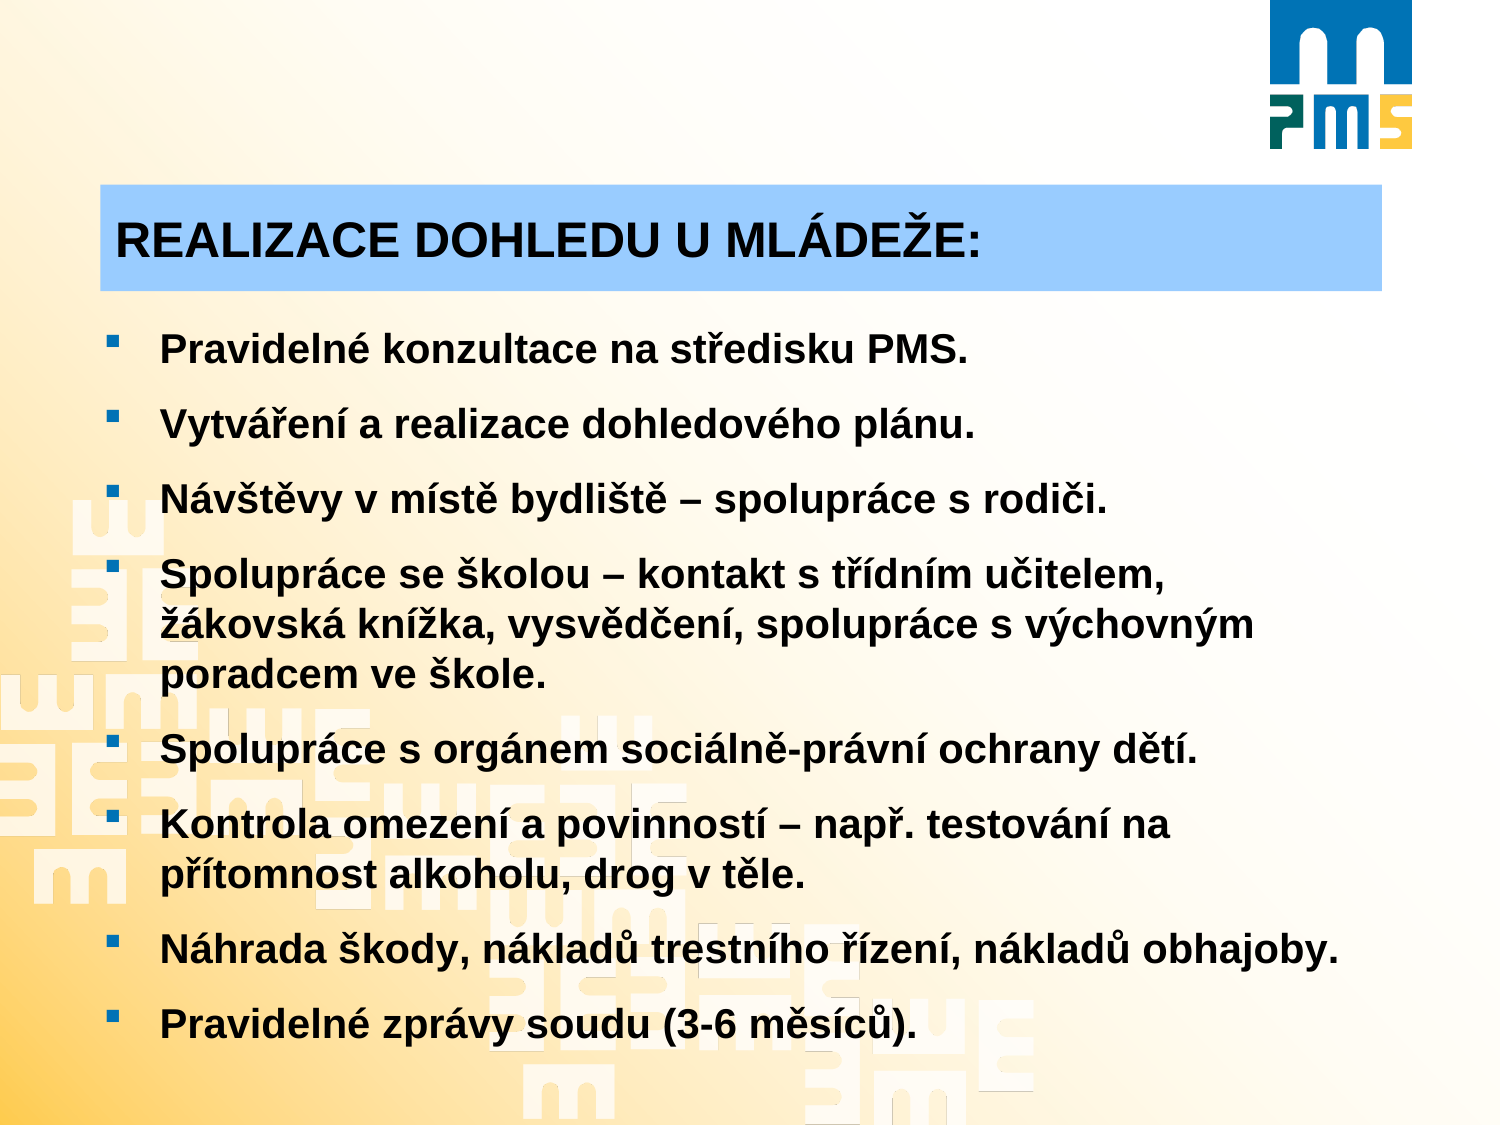

# REALIZACE DOHLEDU U MLÁDEŽE:
Pravidelné konzultace na středisku PMS.
Vytváření a realizace dohledového plánu.
Návštěvy v místě bydliště – spolupráce s rodiči.
Spolupráce se školou – kontakt s třídním učitelem, žákovská knížka, vysvědčení, spolupráce s výchovným poradcem ve škole.
Spolupráce s orgánem sociálně-právní ochrany dětí.
Kontrola omezení a povinností – např. testování na přítomnost alkoholu, drog v těle.
Náhrada škody, nákladů trestního řízení, nákladů obhajoby.
Pravidelné zprávy soudu (3-6 měsíců).